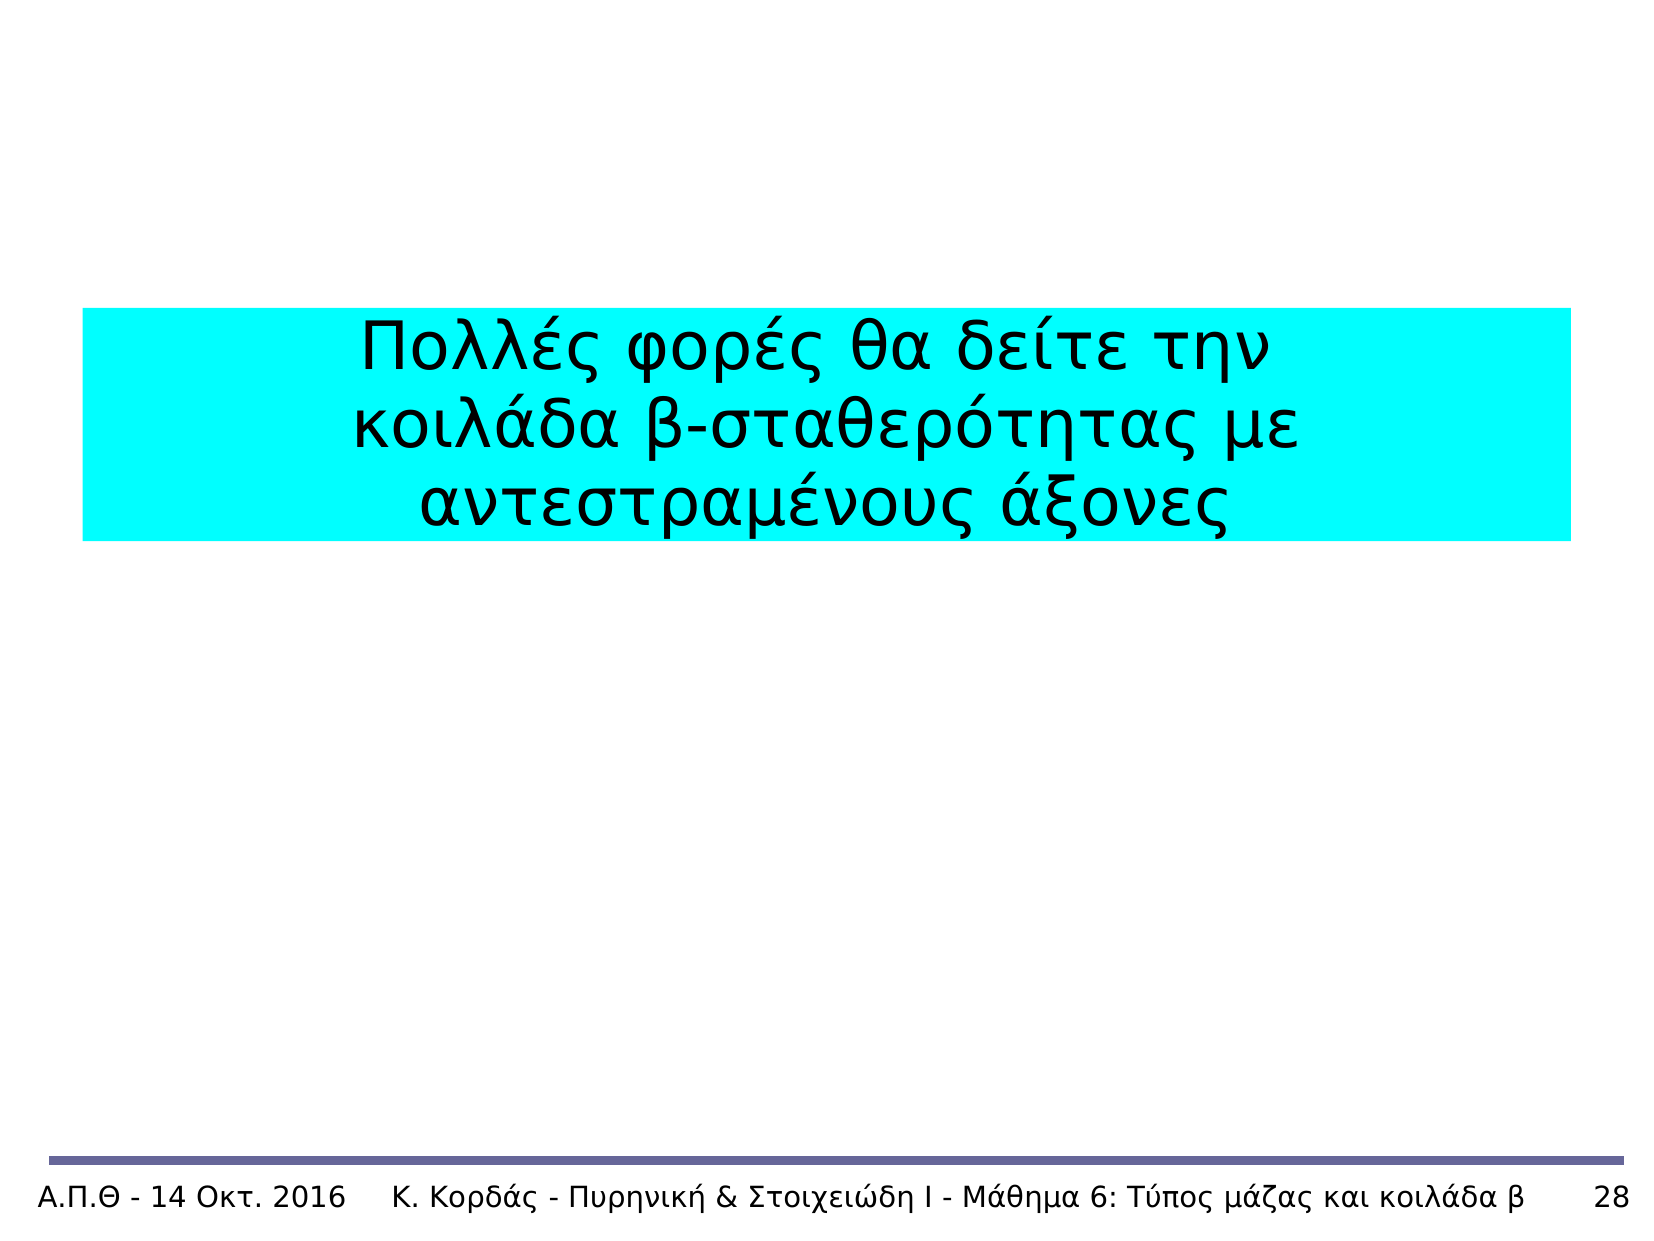

# Πολλές φορές θα δείτε την κοιλάδα β-σταθερότητας με αντεστραμένους άξονες
Α.Π.Θ - 14 Οκτ. 2016
Κ. Κορδάς - Πυρηνική & Στοιχειώδη Ι - Μάθημα 6: Τύπος μάζας και κοιλάδα β
28